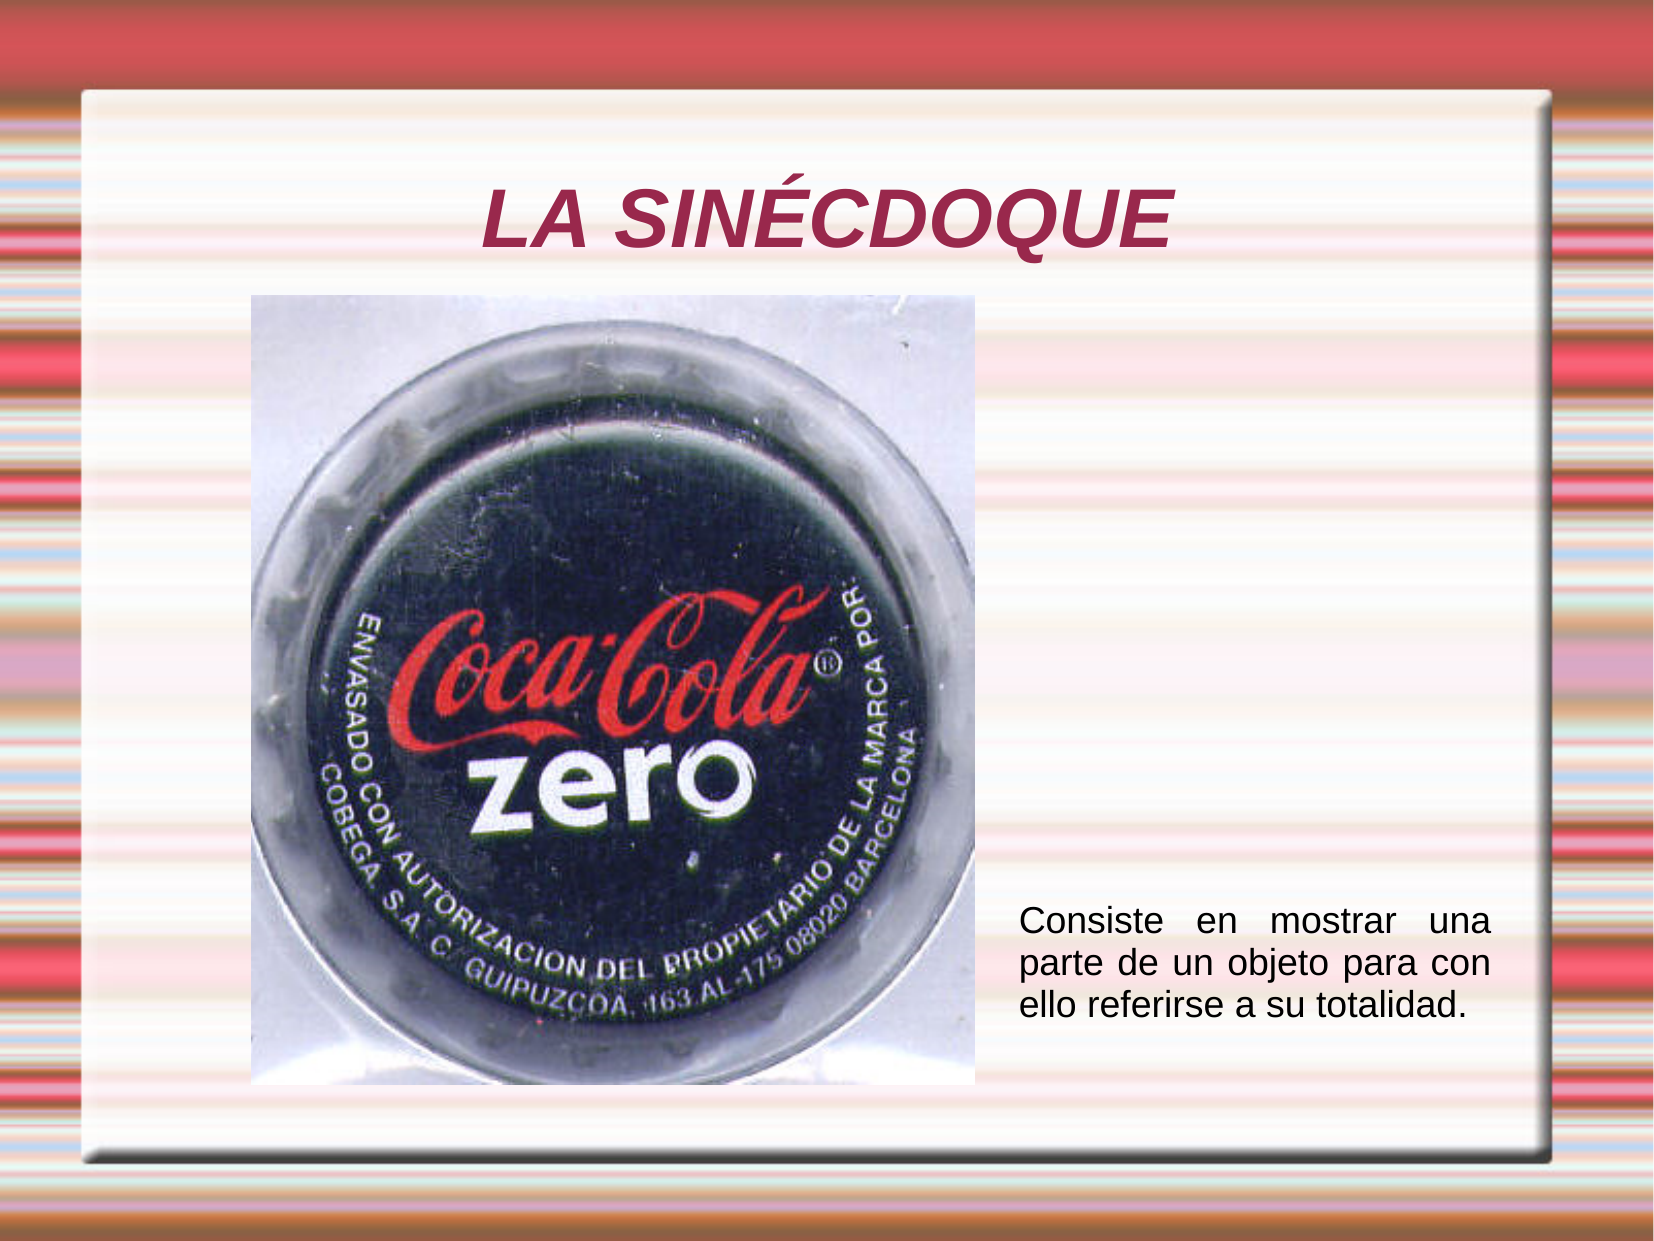

# LA SINÉCDOQUE
Consiste en mostrar una parte de un objeto para con ello referirse a su totalidad.